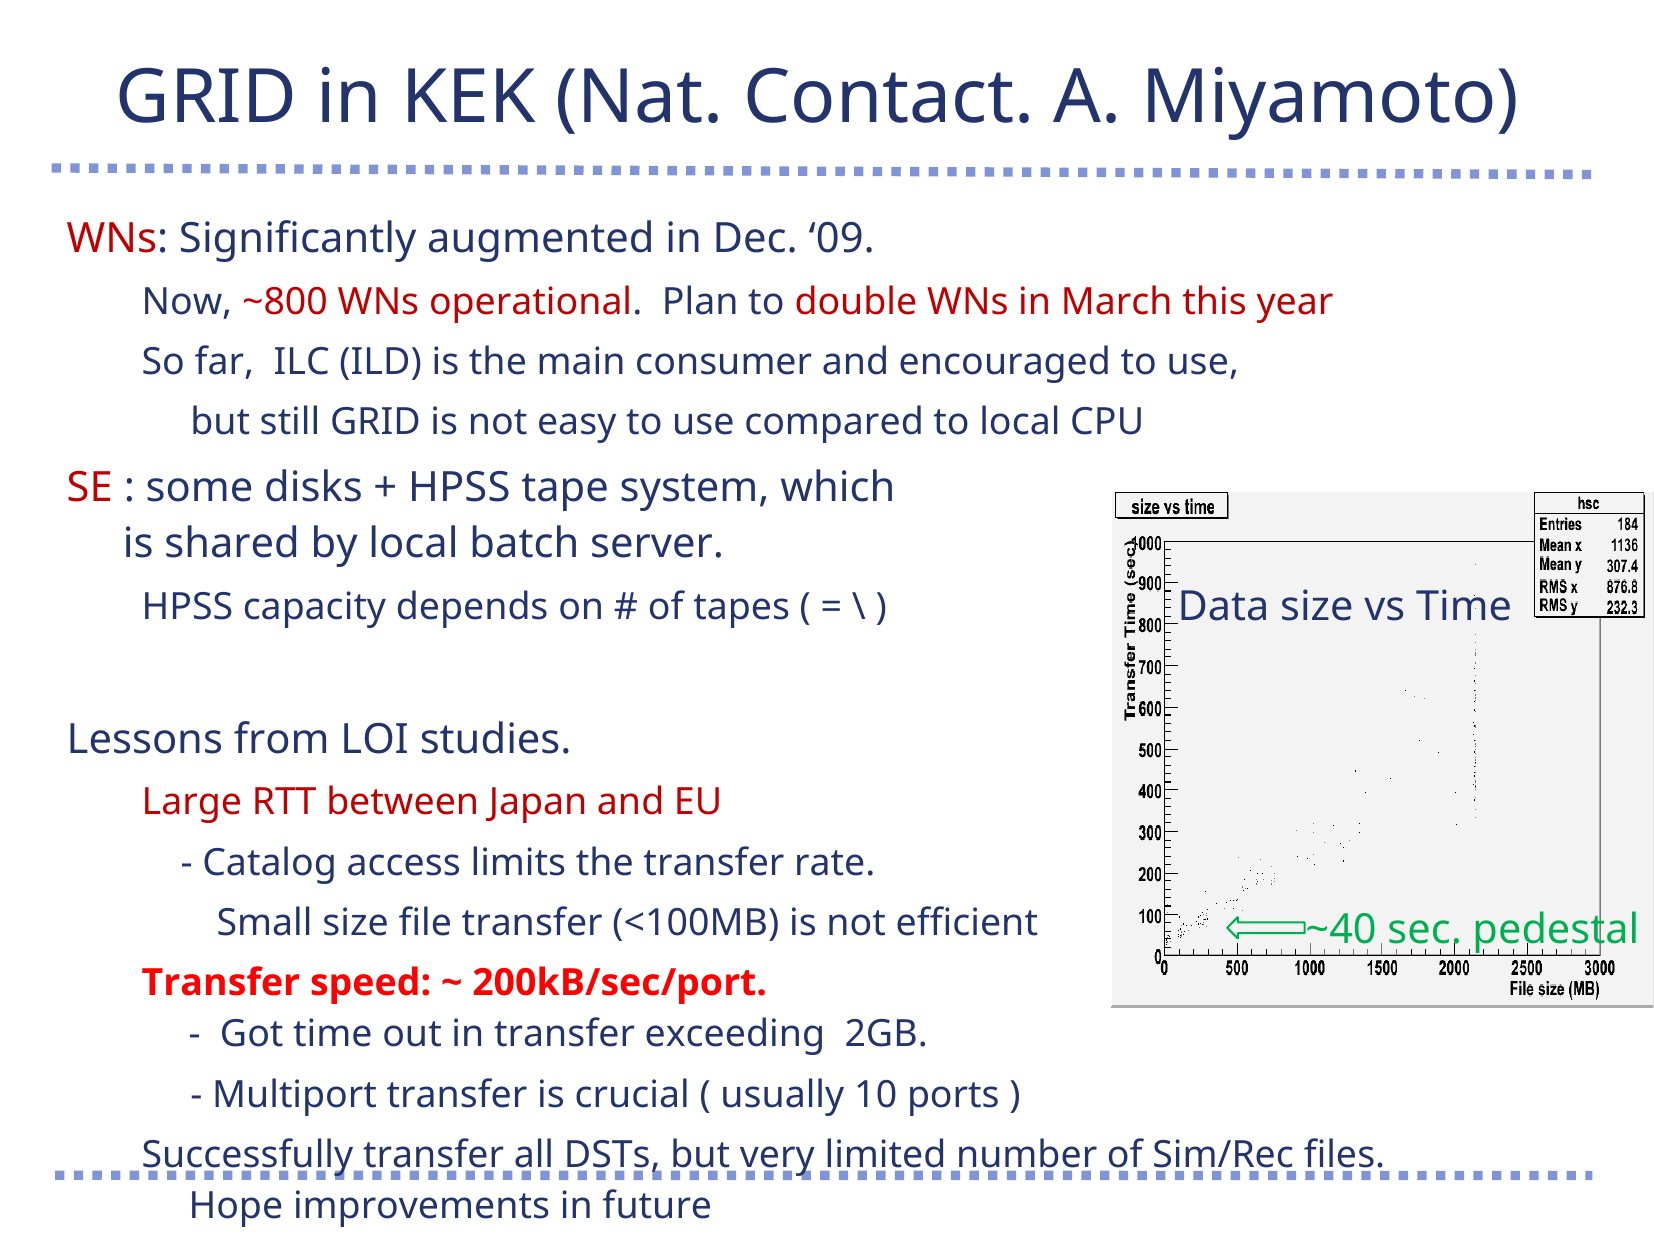

# GRID in KEK (Nat. Contact. A. Miyamoto)
WNs: Significantly augmented in Dec. ‘09.
Now, ~800 WNs operational. Plan to double WNs in March this year
So far, ILC (ILD) is the main consumer and encouraged to use,
 but still GRID is not easy to use compared to local CPU
SE : some disks + HPSS tape system, which
is shared by local batch server.
HPSS capacity depends on # of tapes ( = \ )
Lessons from LOI studies.
Large RTT between Japan and EU
 - Catalog access limits the transfer rate.
Small size file transfer (<100MB) is not efficient
Transfer speed: ~ 200kB/sec/port.
- Got time out in transfer exceeding 2GB.
 - Multiport transfer is crucial ( usually 10 ports )
Successfully transfer all DSTs, but very limited number of Sim/Rec files.
Hope improvements in future
Data size vs Time
~40 sec. pedestal